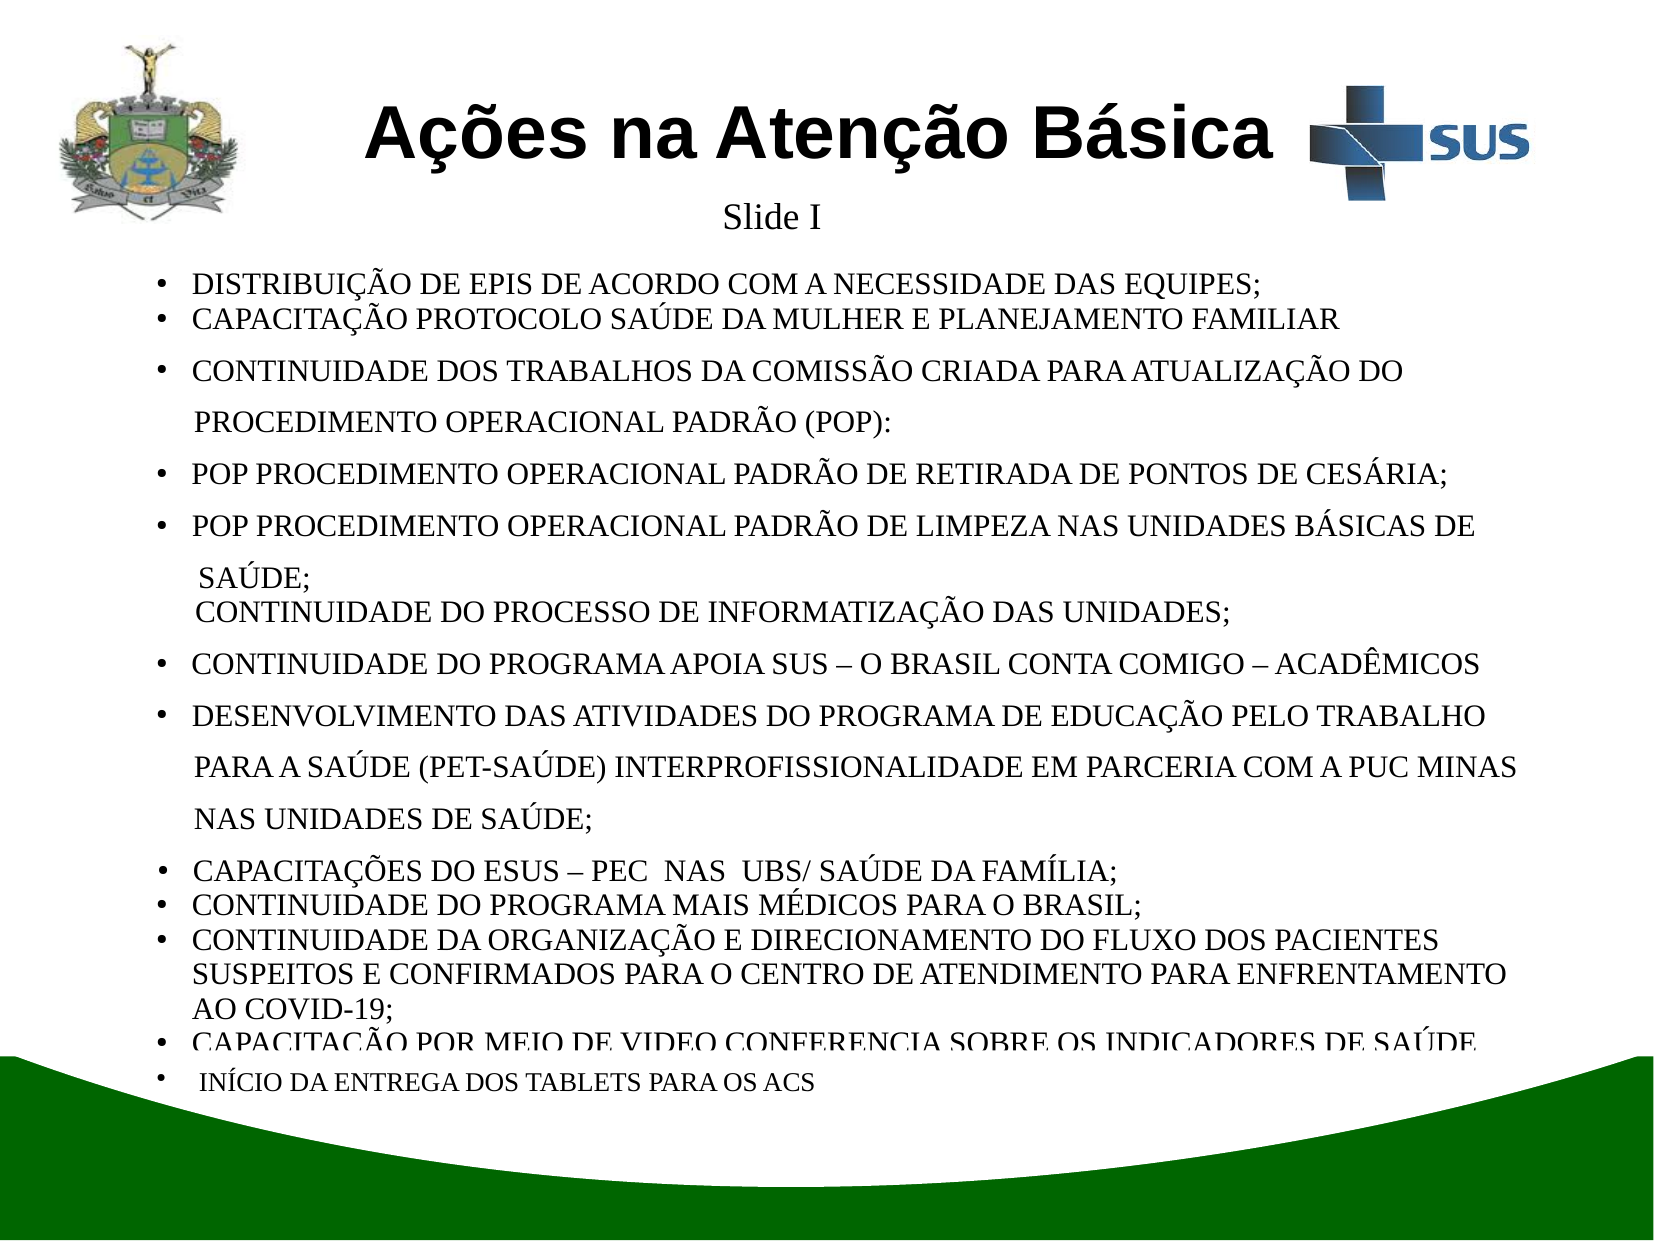

Ações na Atenção Básica
Slide I
DISTRIBUIÇÃO DE EPIS DE ACORDO COM A NECESSIDADE DAS EQUIPES;
CAPACITAÇÃO PROTOCOLO SAÚDE DA MULHER E PLANEJAMENTO FAMILIAR
CONTINUIDADE DOS TRABALHOS DA COMISSÃO CRIADA PARA ATUALIZAÇÃO DO PROCEDIMENTO OPERACIONAL PADRÃO (POP):
POP PROCEDIMENTO OPERACIONAL PADRÃO DE RETIRADA DE PONTOS DE CESÁRIA;
POP PROCEDIMENTO OPERACIONAL PADRÃO DE LIMPEZA NAS UNIDADES BÁSICAS DE SAÚDE;
 CONTINUIDADE DO PROCESSO DE INFORMATIZAÇÃO DAS UNIDADES;
CONTINUIDADE DO PROGRAMA APOIA SUS – O BRASIL CONTA COMIGO – ACADÊMICOS
DESENVOLVIMENTO DAS ATIVIDADES DO PROGRAMA DE EDUCAÇÃO PELO TRABALHO PARA A SAÚDE (PET-SAÚDE) INTERPROFISSIONALIDADE EM PARCERIA COM A PUC MINAS NAS UNIDADES DE SAÚDE;
CAPACITAÇÕES DO ESUS – PEC NAS UBS/ SAÚDE DA FAMÍLIA;
CONTINUIDADE DO PROGRAMA MAIS MÉDICOS PARA O BRASIL;
CONTINUIDADE DA ORGANIZAÇÃO E DIRECIONAMENTO DO FLUXO DOS PACIENTES SUSPEITOS E CONFIRMADOS PARA O CENTRO DE ATENDIMENTO PARA ENFRENTAMENTO AO COVID-19;
CAPACITAÇÃO POR MEIO DE VIDEO CONFERENCIA SOBRE OS INDICADORES DE SAÚDE PREVINE BRASIL COM AS EQUIPES DE AB.
 INÍCIO DA ENTREGA DOS TABLETS PARA OS ACS